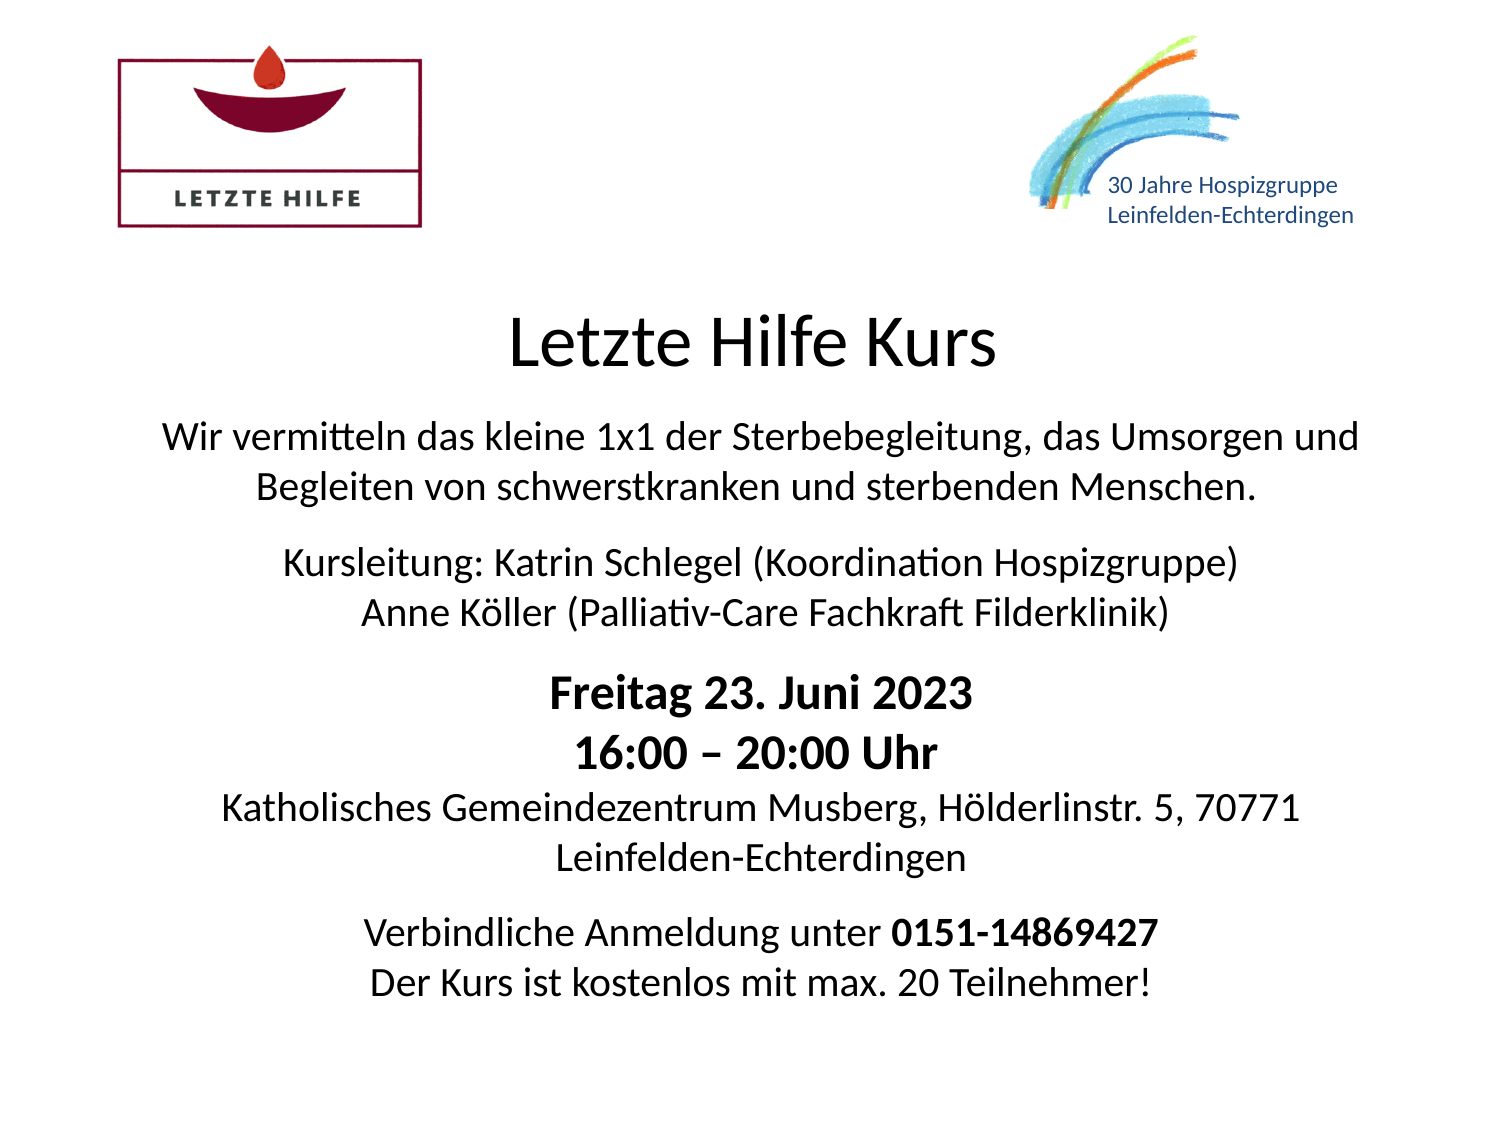

30 Jahre Hospizgruppe
Leinfelden-Echterdingen
# Letzte Hilfe Kurs Wir vermitteln das kleine 1x1 der Sterbebegleitung, das Umsorgen und Begleiten von schwerstkranken und sterbenden Menschen. Kursleitung: Katrin Schlegel (Koordination Hospizgruppe) Anne Köller (Palliativ-Care Fachkraft Filderklinik) Freitag 23. Juni 2023 16:00 – 20:00 Uhr Katholisches Gemeindezentrum Musberg, Hölderlinstr. 5, 70771 Leinfelden-Echterdingen Verbindliche Anmeldung unter 0151-14869427 Der Kurs ist kostenlos mit max. 20 Teilnehmer!